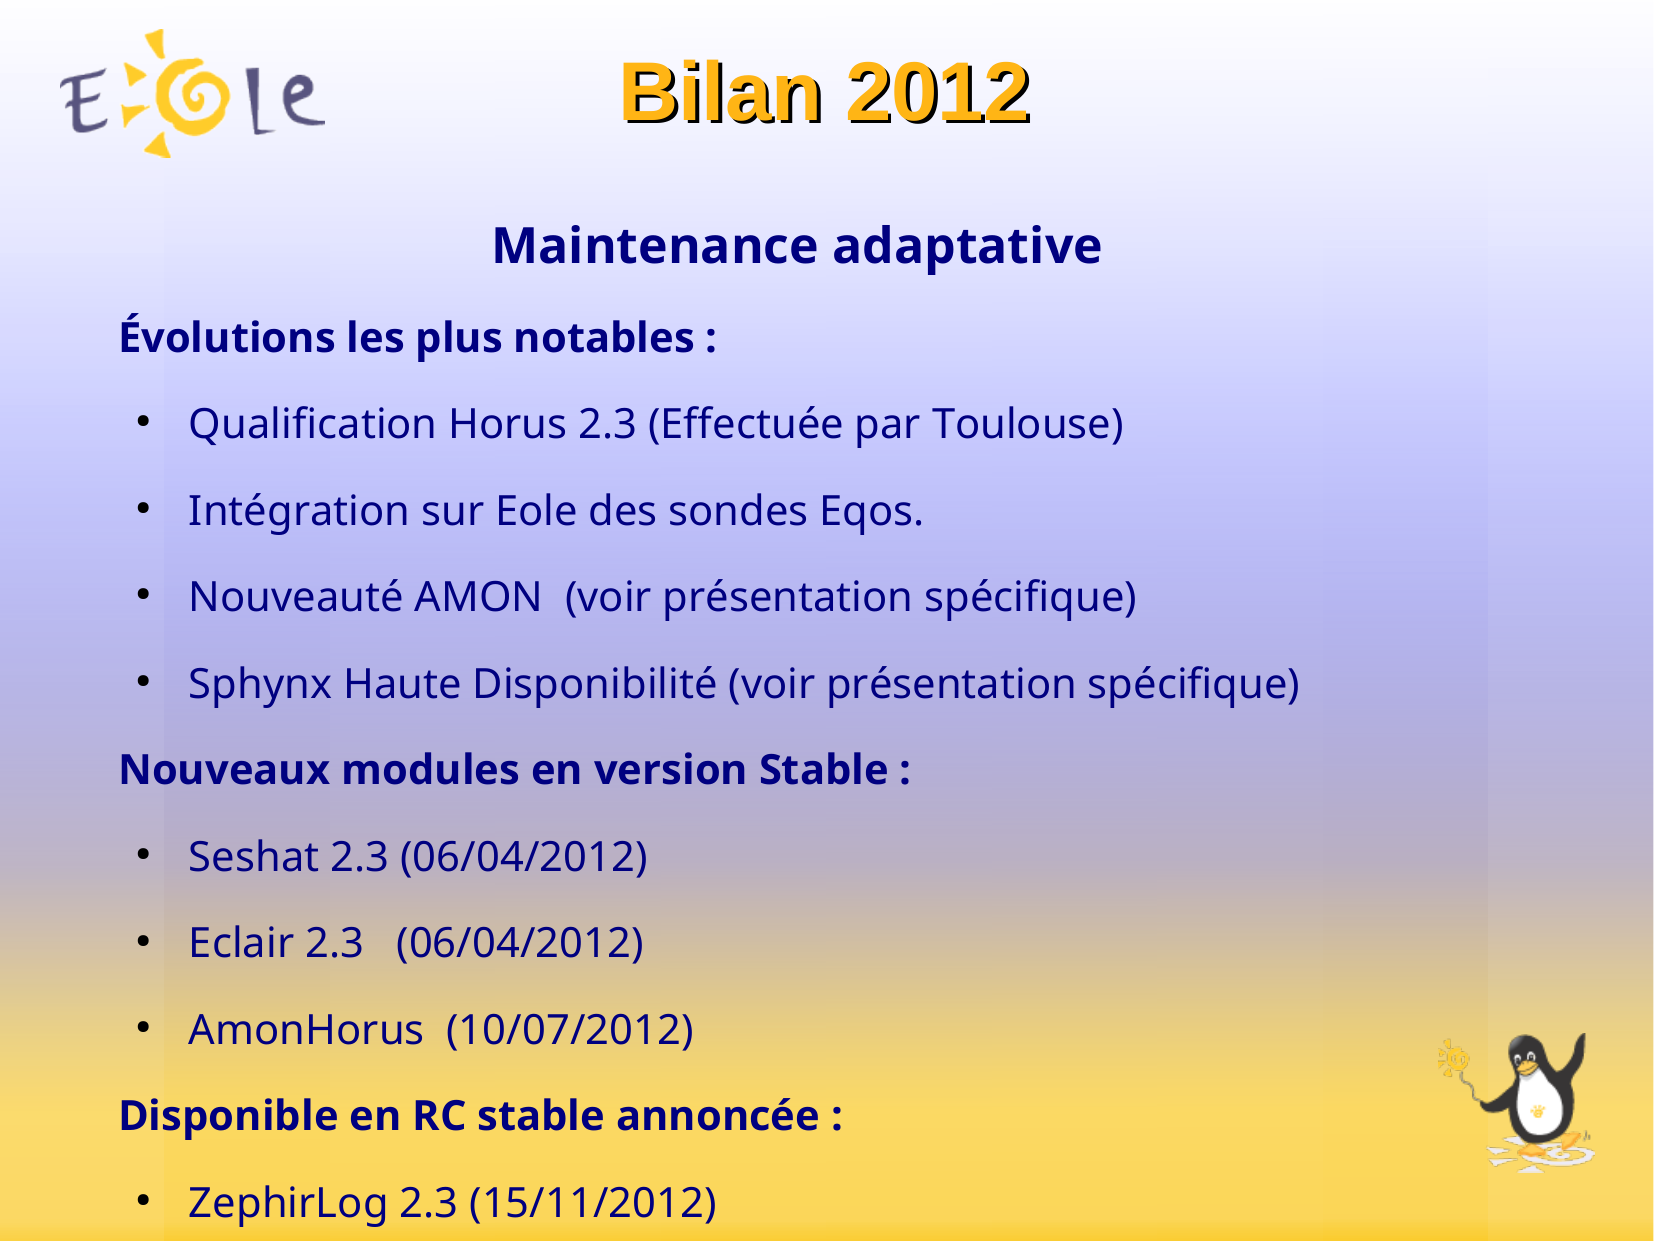

# Bilan 2012
Maintenance adaptative
Évolutions les plus notables :
Qualification Horus 2.3 (Effectuée par Toulouse)
Intégration sur Eole des sondes Eqos.
Nouveauté AMON (voir présentation spécifique)
Sphynx Haute Disponibilité (voir présentation spécifique)
Nouveaux modules en version Stable :
Seshat 2.3 (06/04/2012)
Eclair 2.3 (06/04/2012)
AmonHorus (10/07/2012)
Disponible en RC stable annoncée :
ZephirLog 2.3 (15/11/2012)
AmonEcole+ (15/11/2012)